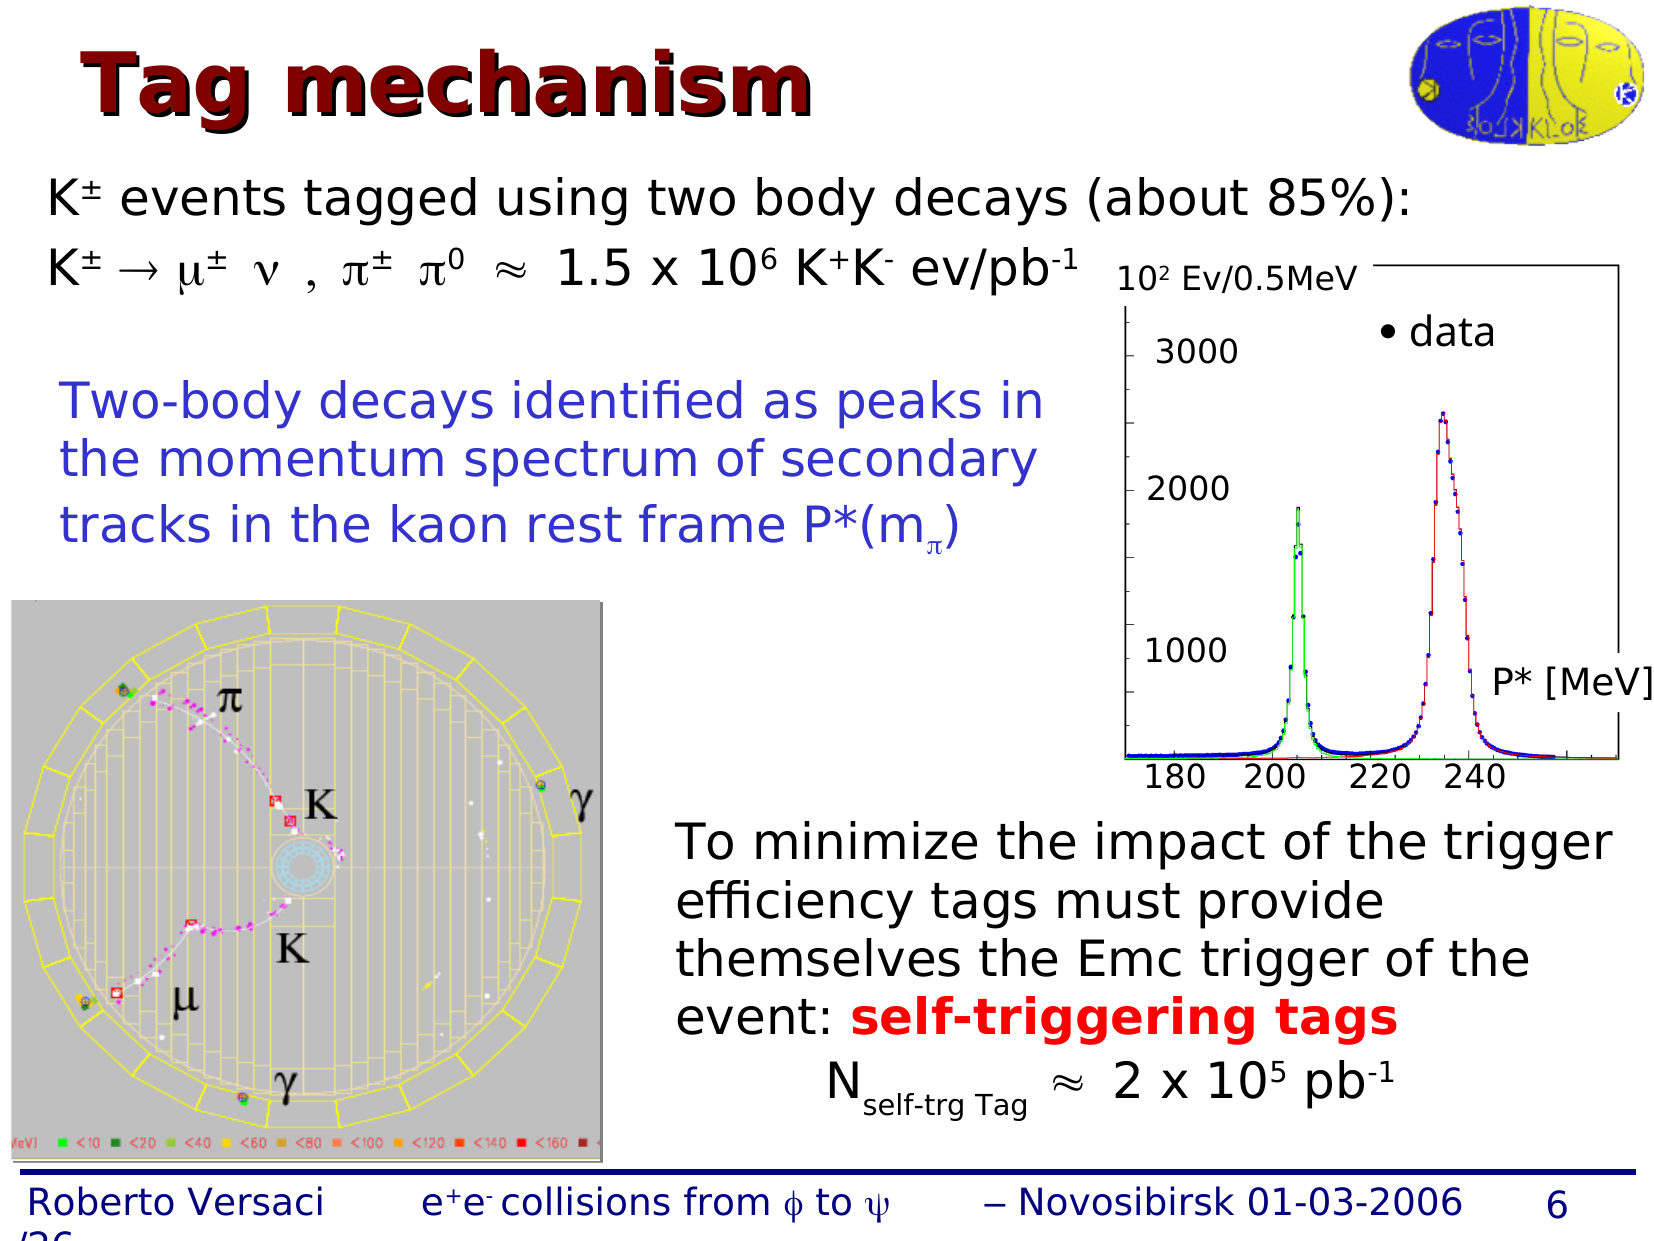

Tag mechanism
K± events tagged using two body decays (about 85%):
K± ® m± n , p± p0 » 1.5 x 106 K+K- ev/pb-1
102 Ev/0.5MeV
 data
3000
Two-body decays identified as peaks in the momentum spectrum of secondary tracks in the kaon rest frame P*(mp)
2000
1000
P* [MeV]
180
200
220
240
To minimize the impact of the trigger efficiency tags must provide themselves the Emc trigger of the event: self-triggering tags
		Nself-trg Tag » 2 x 105 pb-1
6